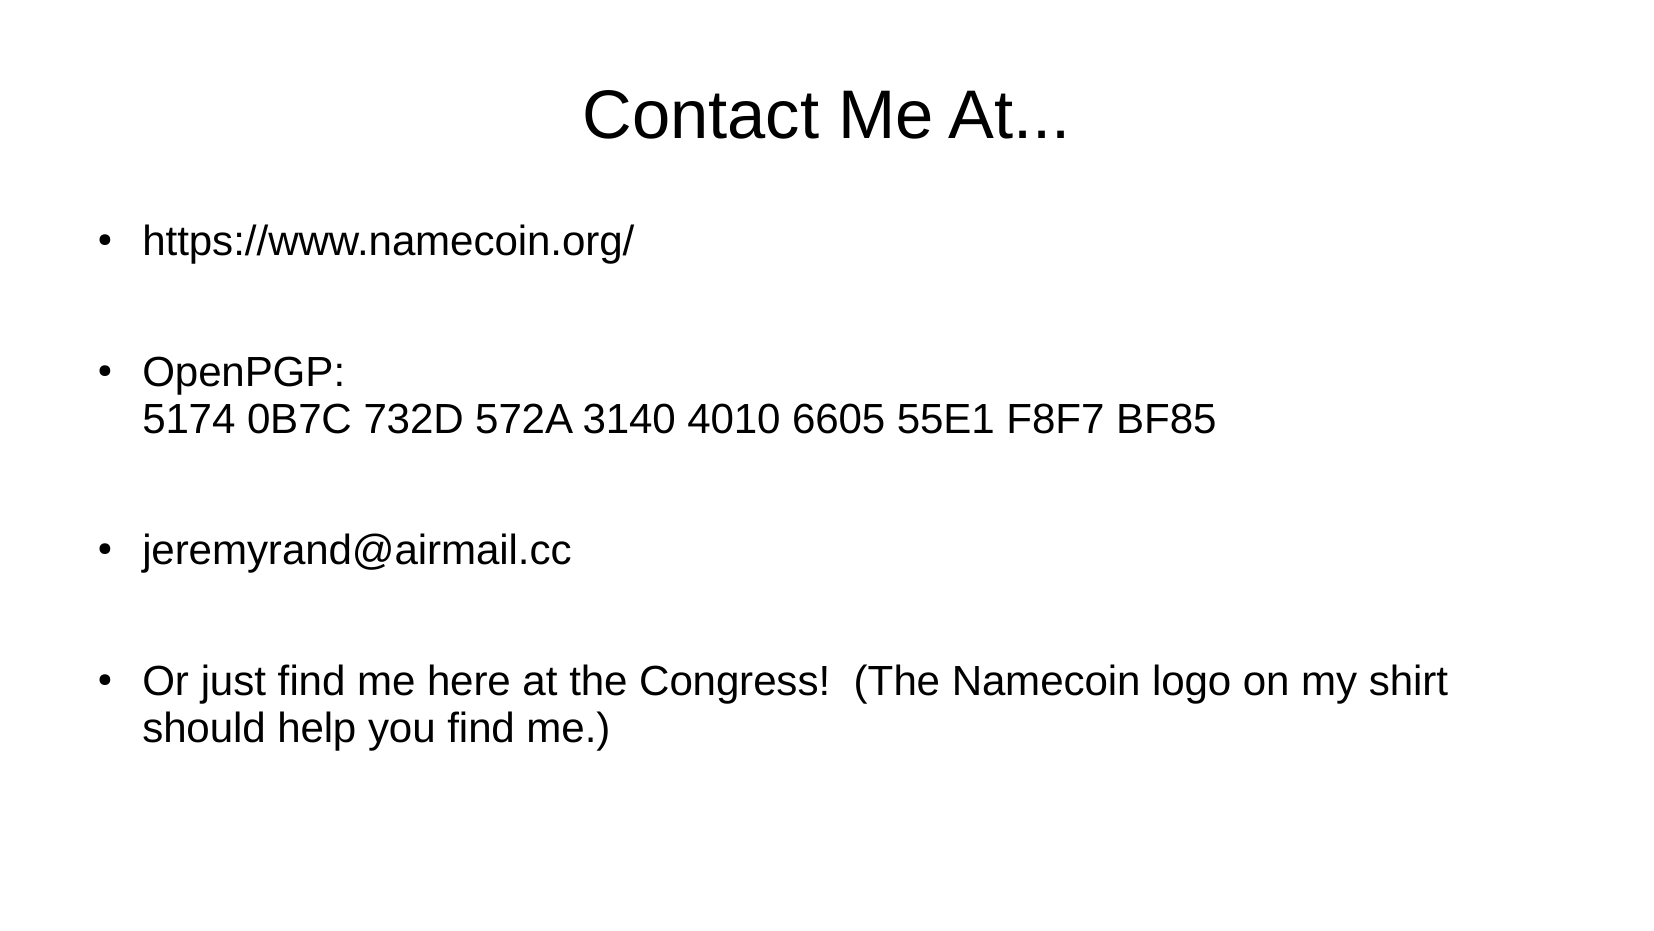

# Contact Me At...
https://www.namecoin.org/
OpenPGP:
5174 0B7C 732D 572A 3140 4010 6605 55E1 F8F7 BF85
jeremyrand@airmail.cc
Or just find me here at the Congress! (The Namecoin logo on my shirt should help you find me.)